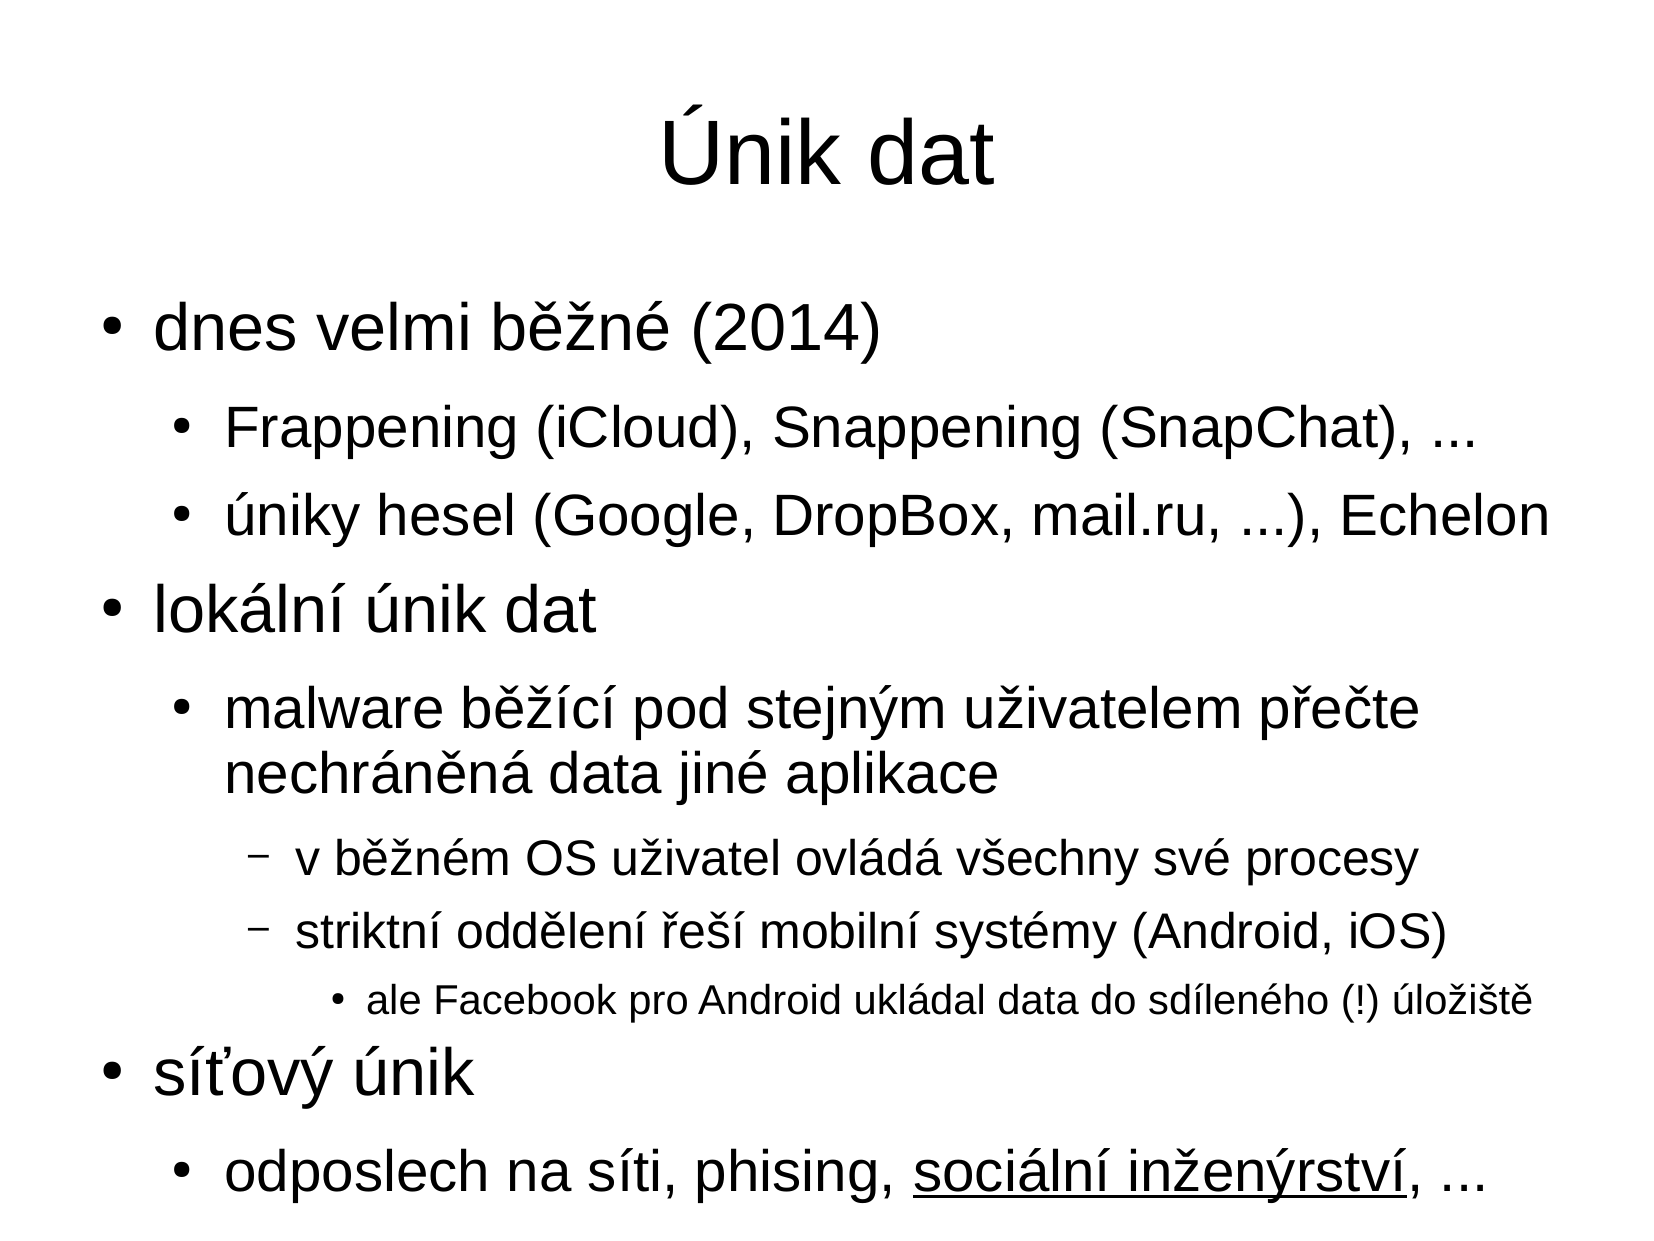

# Únik dat
dnes velmi běžné (2014)
Frappening (iCloud), Snappening (SnapChat), ...
úniky hesel (Google, DropBox, mail.ru, ...), Echelon
lokální únik dat
malware běžící pod stejným uživatelem přečte nechráněná data jiné aplikace
v běžném OS uživatel ovládá všechny své procesy
striktní oddělení řeší mobilní systémy (Android, iOS)
ale Facebook pro Android ukládal data do sdíleného (!) úložiště
síťový únik
odposlech na síti, phising, sociální inženýrství, ...